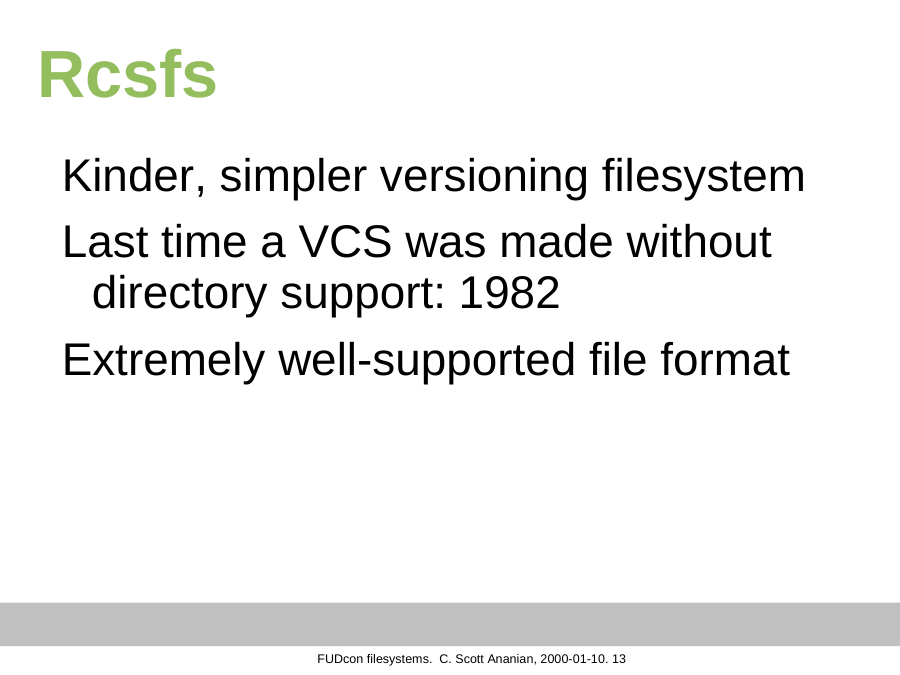

# Rcsfs
Kinder, simpler versioning filesystem
Last time a VCS was made without directory support: 1982
Extremely well-supported file format